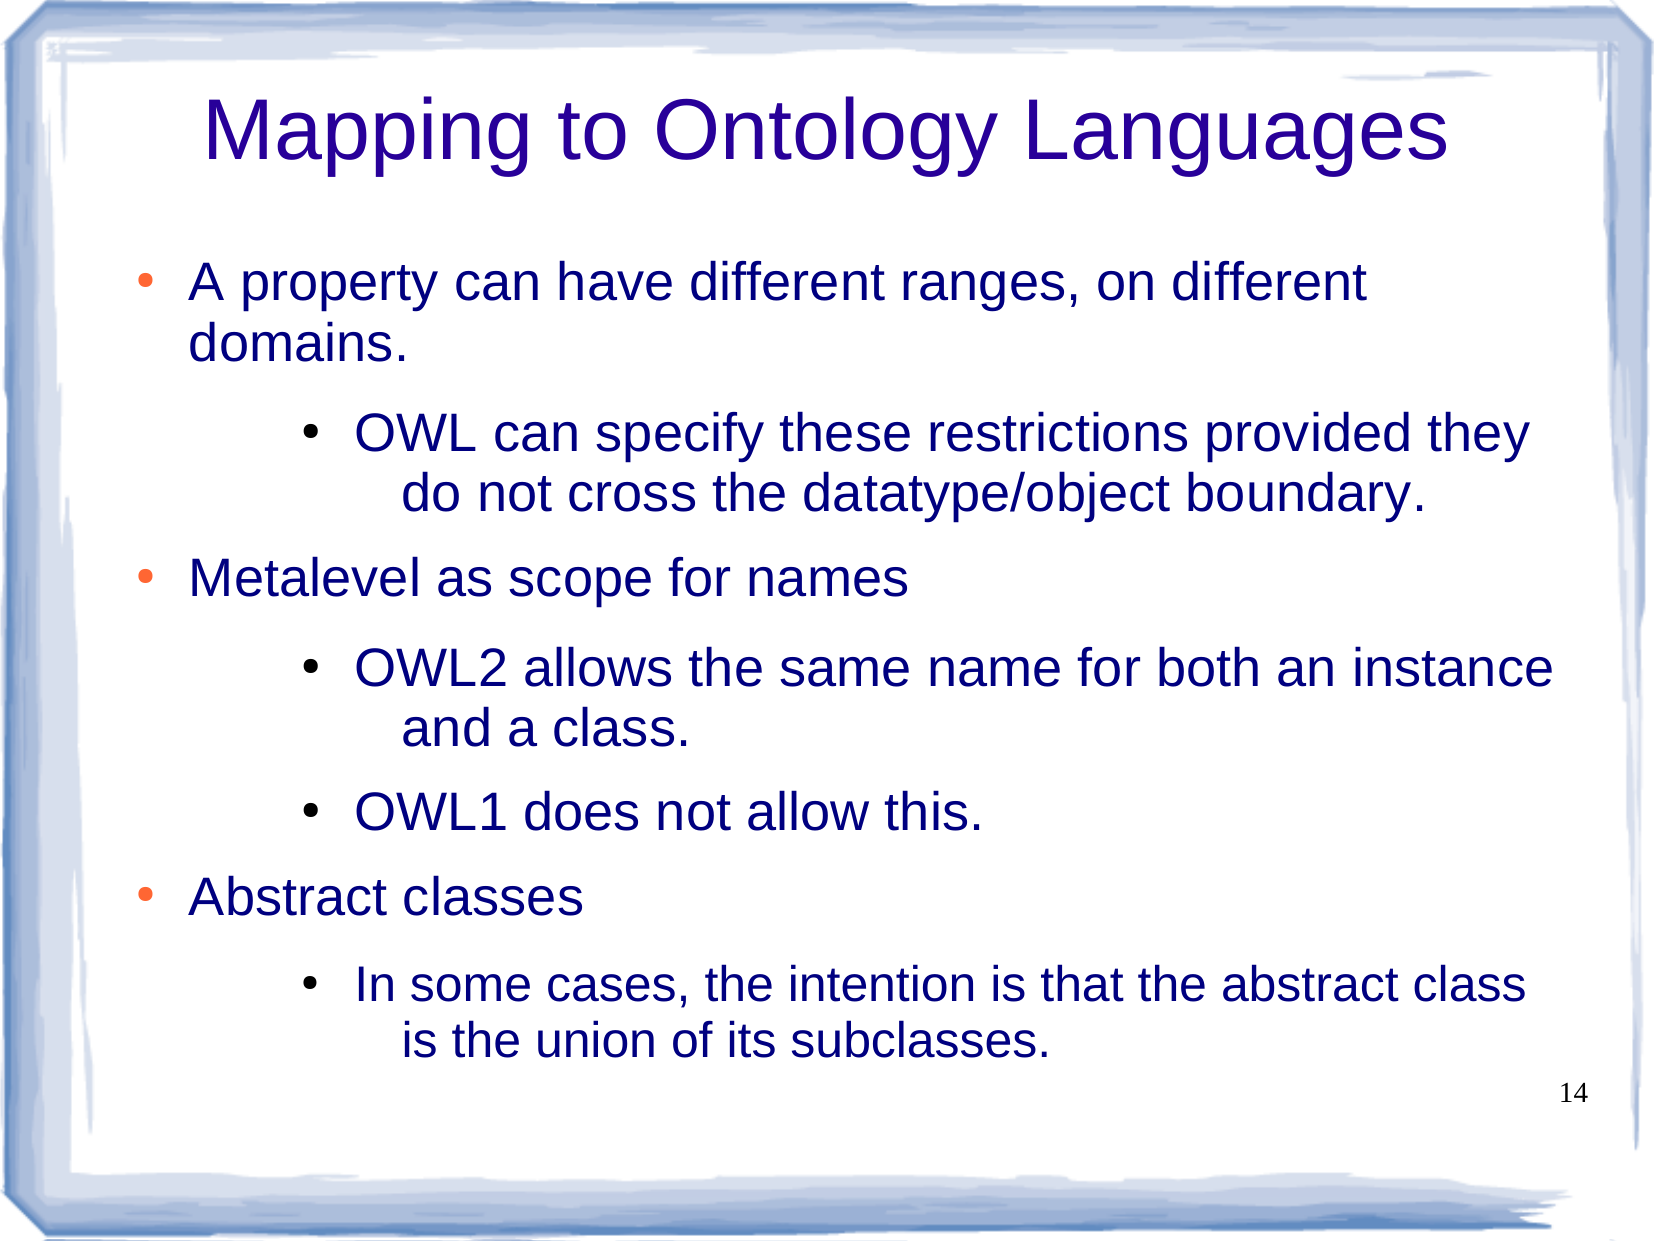

# Mapping to Ontology Languages
A property can have different ranges, on different domains.
OWL can specify these restrictions provided they do not cross the datatype/object boundary.
Metalevel as scope for names
OWL2 allows the same name for both an instance and a class.
OWL1 does not allow this.
Abstract classes
In some cases, the intention is that the abstract class is the union of its subclasses.
14